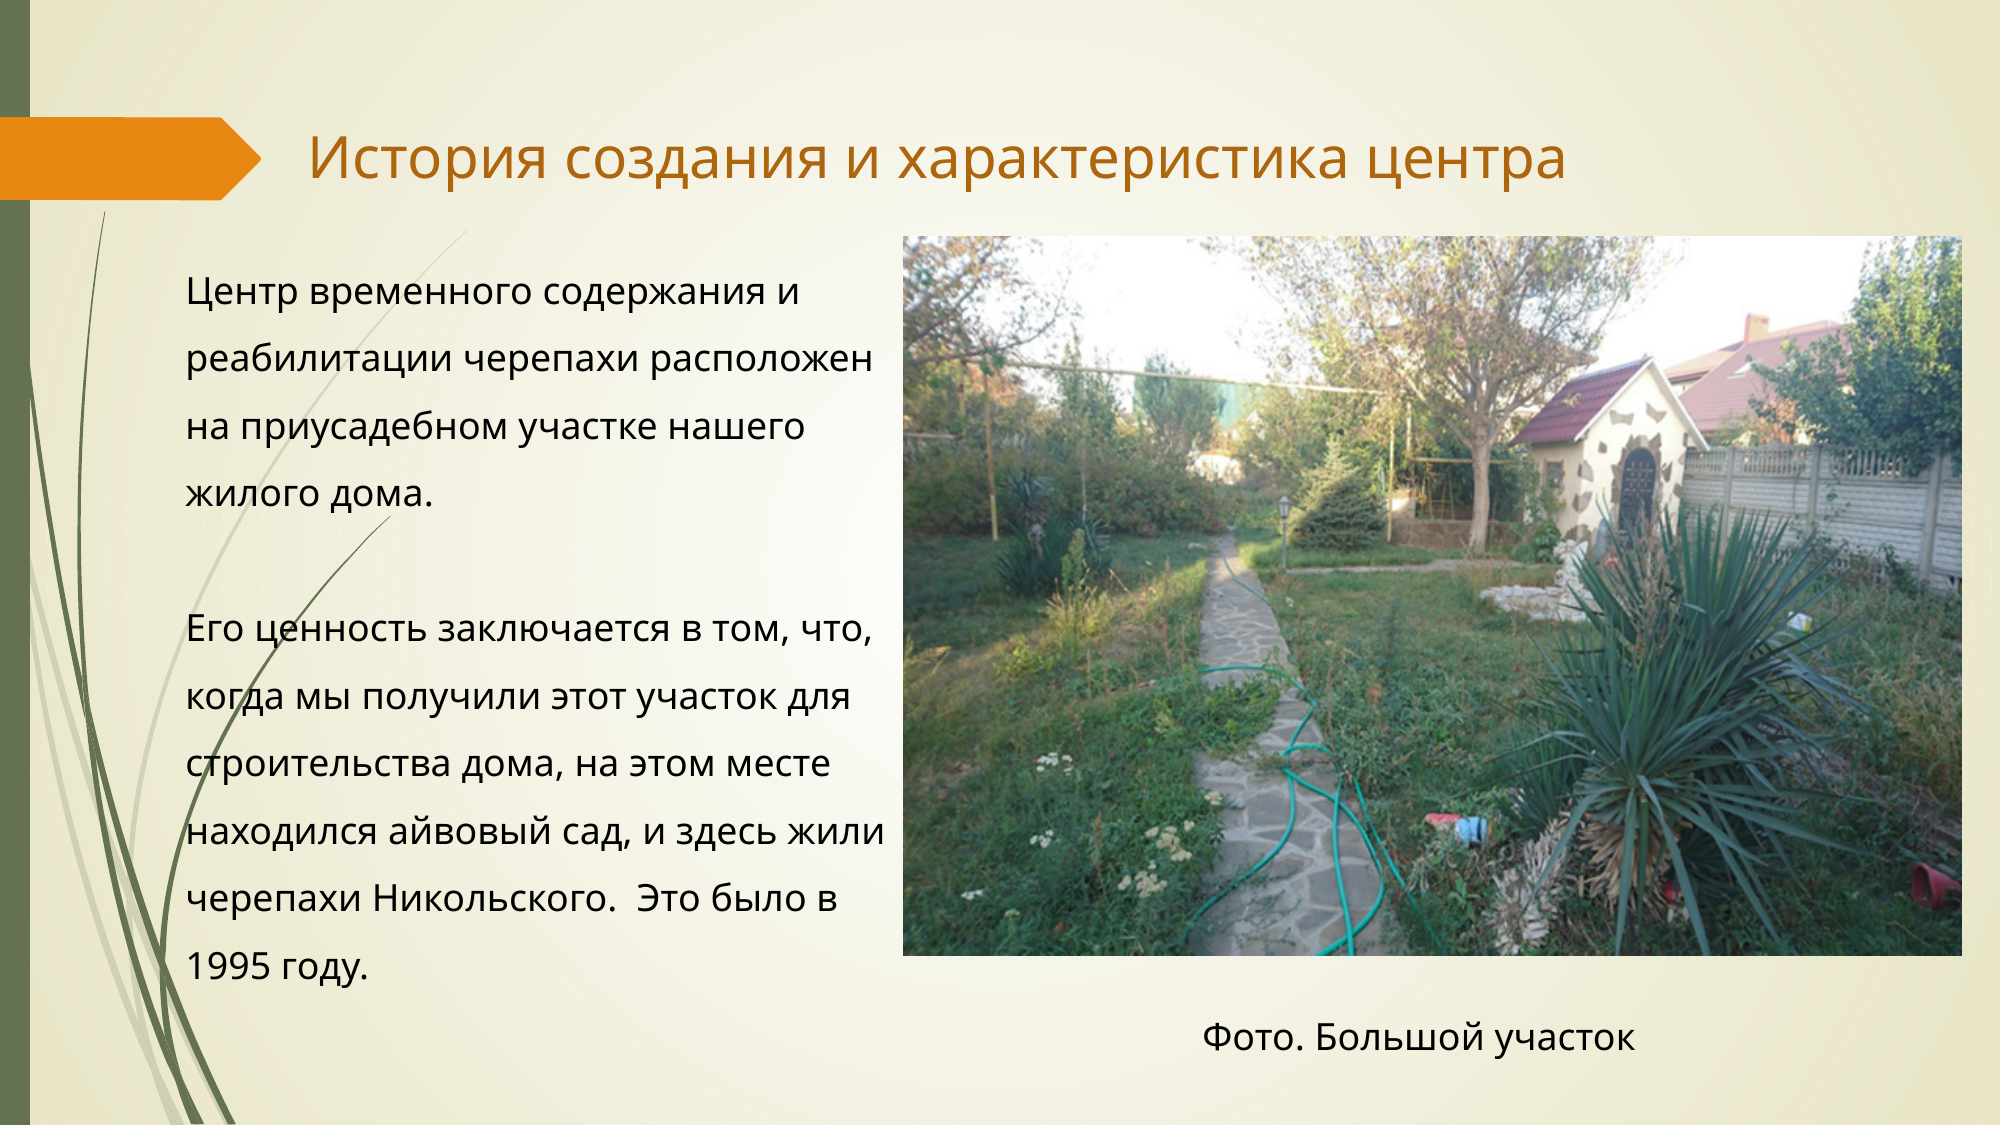

История создания и характеристика центра
Центр временного содержания и реабилитации черепахи расположен на приусадебном участке нашего жилого дома.
Его ценность заключается в том, что, когда мы получили этот участок для строительства дома, на этом месте находился айвовый сад, и здесь жили черепахи Никольского. Это было в 1995 году.
Фото. Большой участок